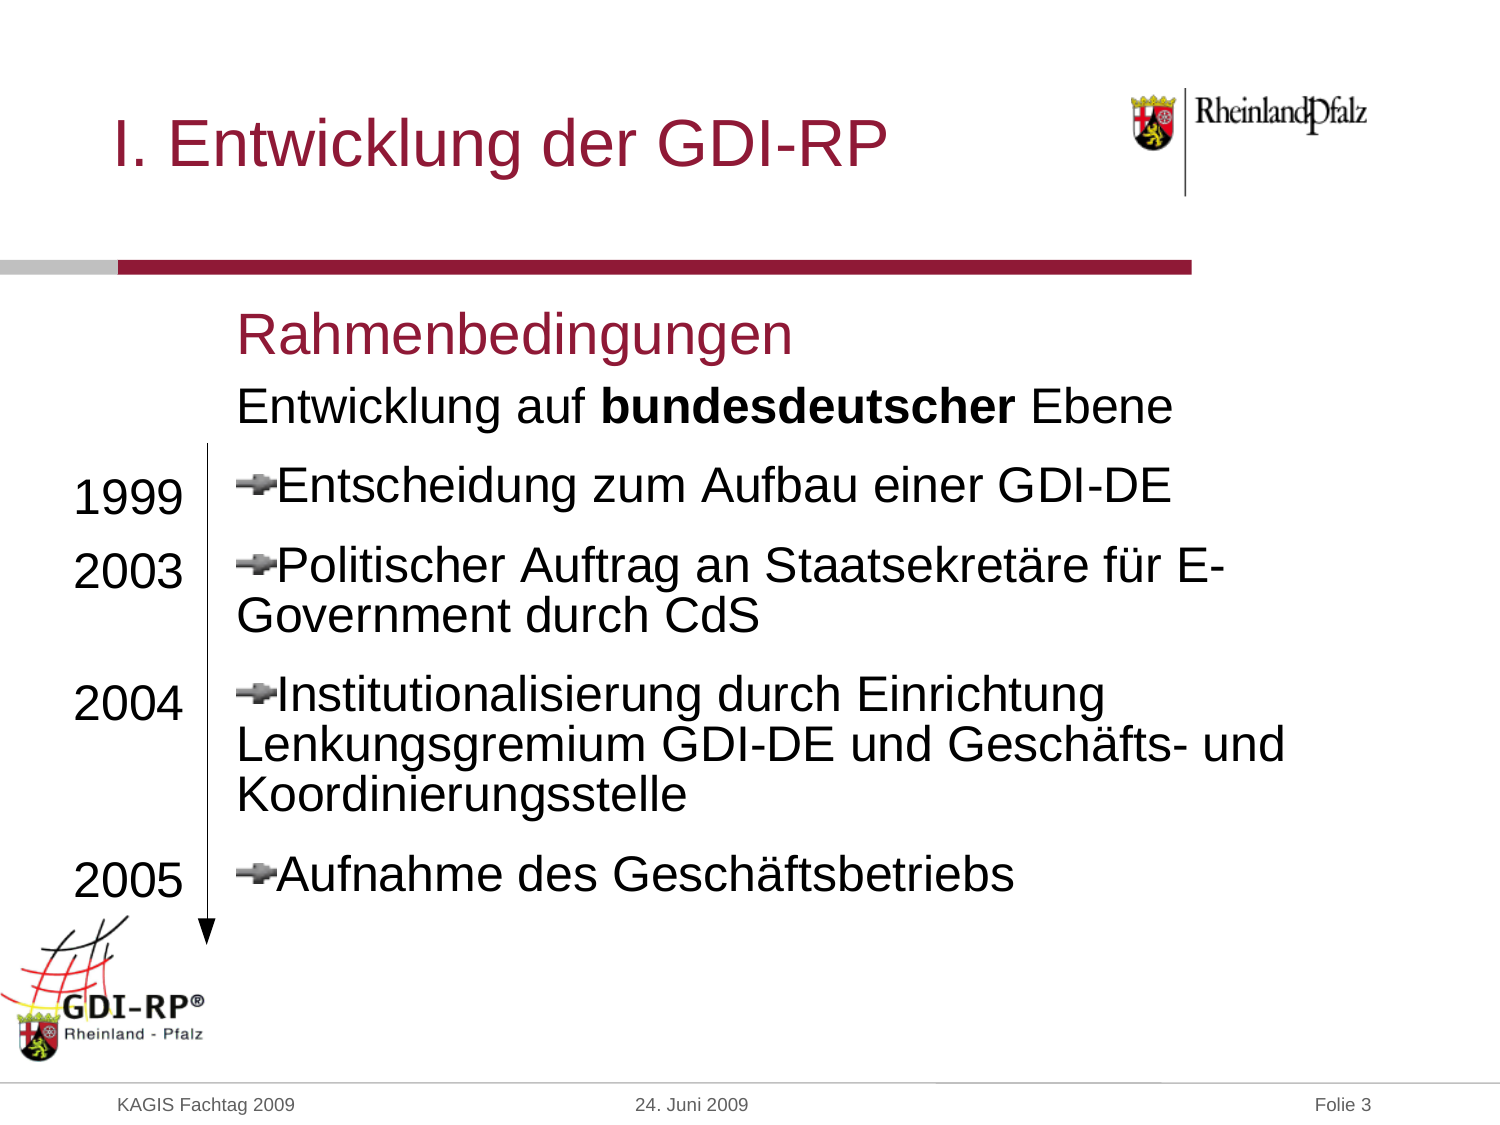

# I. Entwicklung der GDI-RP
Rahmenbedingungen
Entwicklung auf bundesdeutscher Ebene
Entscheidung zum Aufbau einer GDI-DE
Politischer Auftrag an Staatsekretäre für E-Government durch CdS
Institutionalisierung durch Einrichtung Lenkungsgremium GDI-DE und Geschäfts- und Koordinierungsstelle
Aufnahme des Geschäftsbetriebs
1999
2003
2004
2005